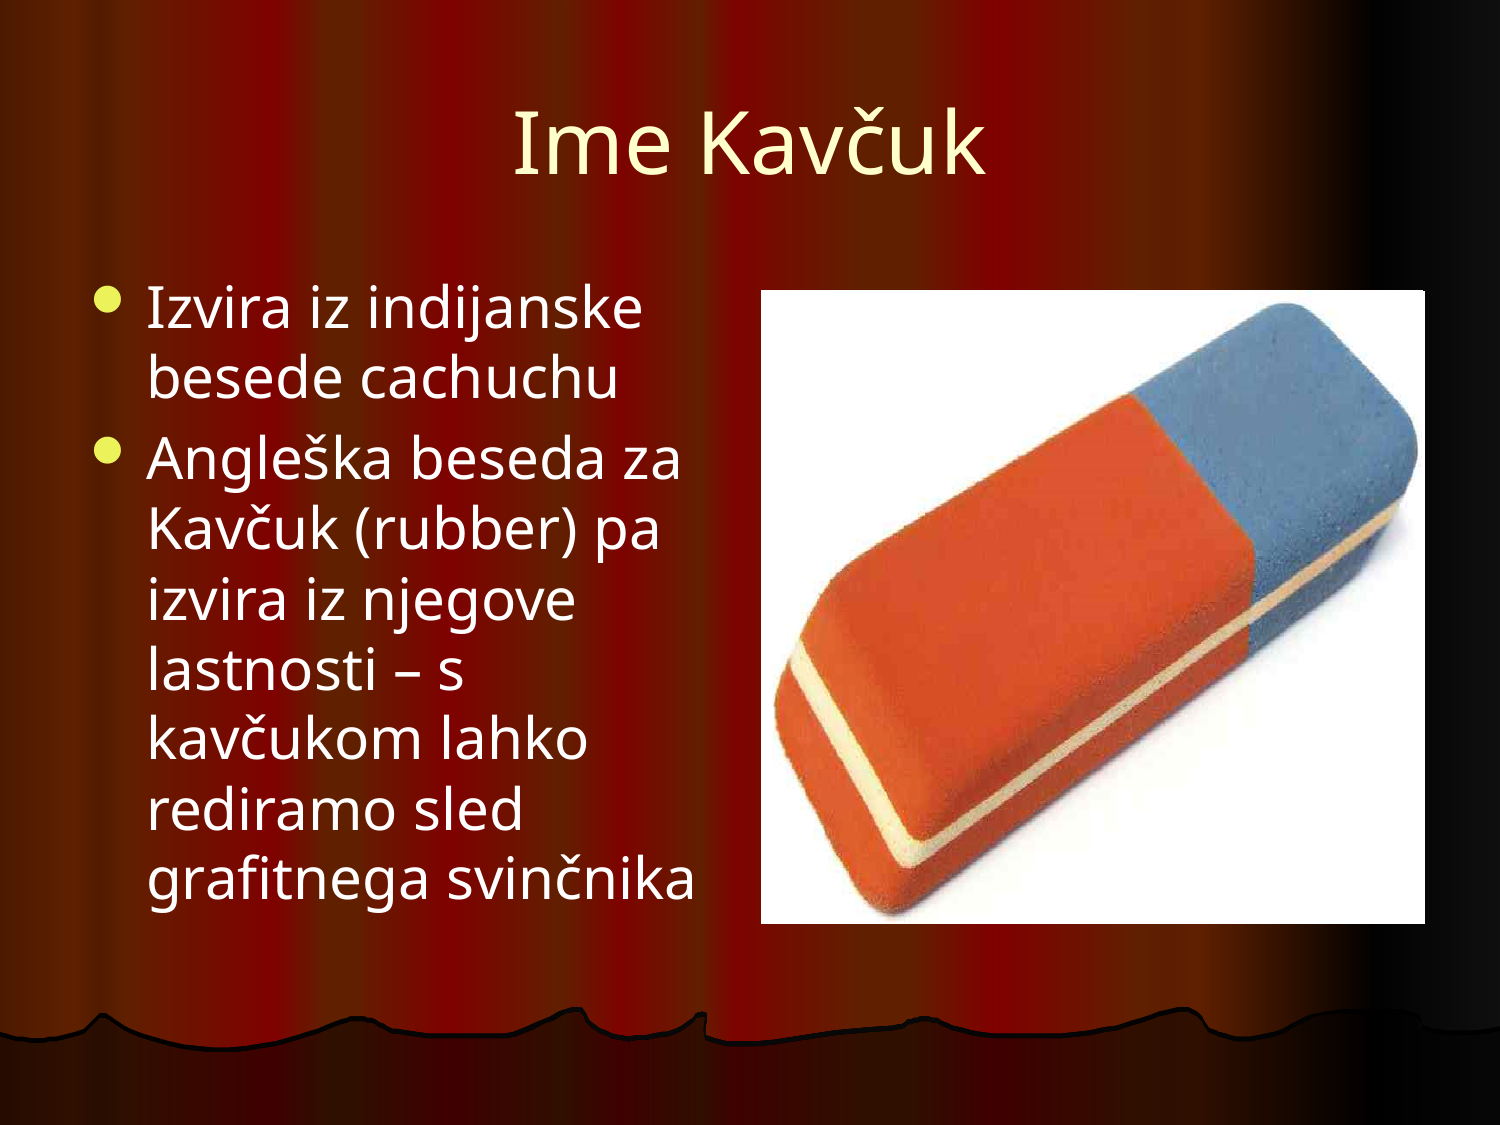

# Ime Kavčuk
Izvira iz indijanske besede cachuchu
Angleška beseda za Kavčuk (rubber) pa izvira iz njegove lastnosti – s kavčukom lahko rediramo sled grafitnega svinčnika